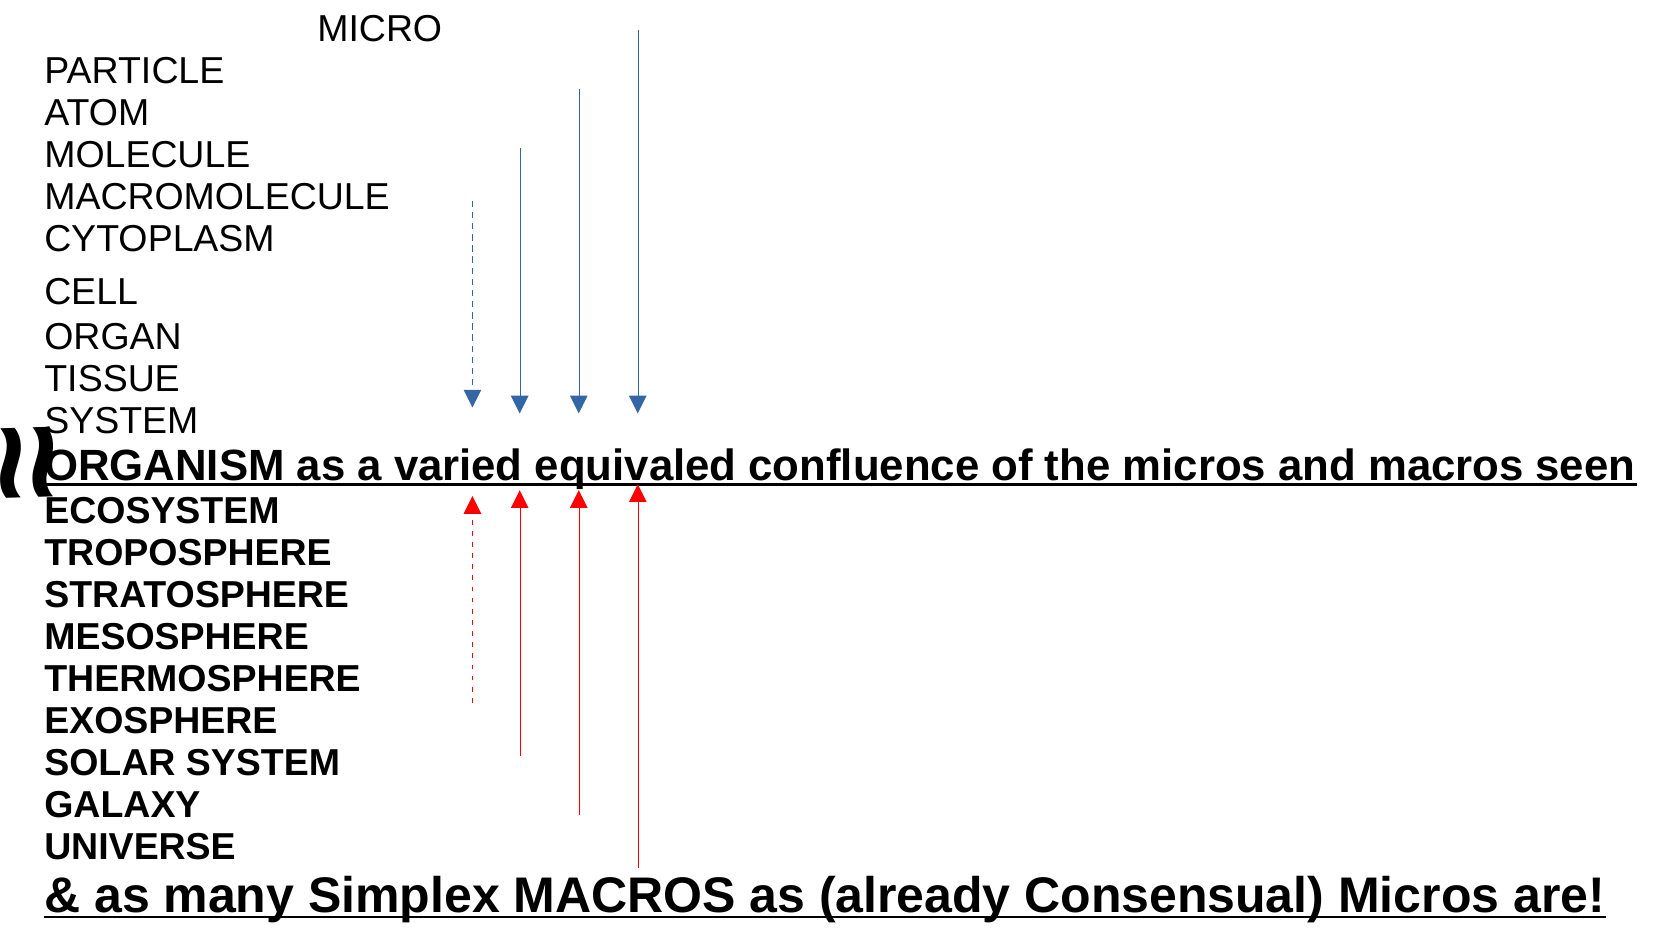

MICRO
PARTICLE
ATOM
MOLECULE
MACROMOLECULE
CYTOPLASM
CELL
ORGAN
TISSUE
SYSTEM
ORGANISM as a varied equivaled confluence of the micros and macros seen
ECOSYSTEM
TROPOSPHERE
STRATOSPHERE
MESOSPHERE
THERMOSPHERE
EXOSPHERE
SOLAR SYSTEM
GALAXY
UNIVERSE
& as many Simplex MACROS as (already Consensual) Micros are!
≈